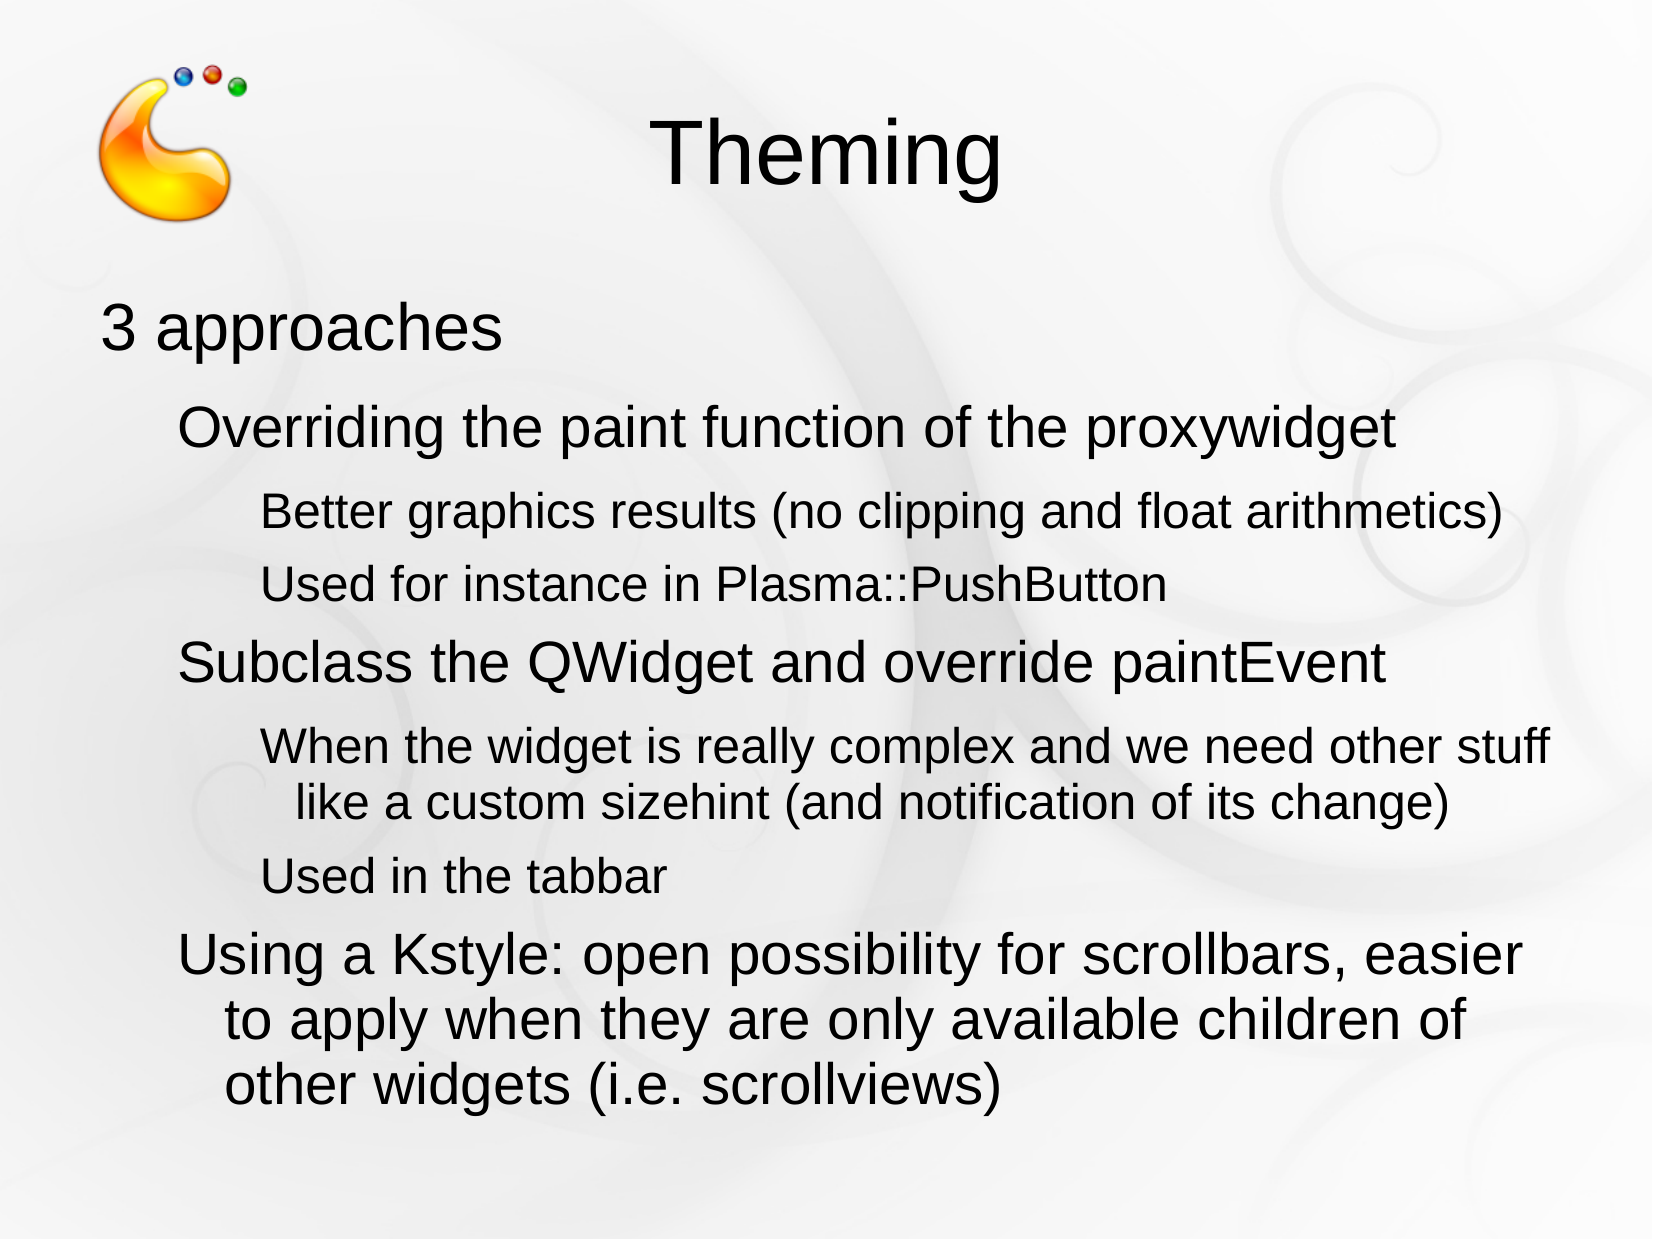

# Theming
3 approaches
Overriding the paint function of the proxywidget
Better graphics results (no clipping and float arithmetics)
Used for instance in Plasma::PushButton
Subclass the QWidget and override paintEvent
When the widget is really complex and we need other stuff like a custom sizehint (and notification of its change)
Used in the tabbar
Using a Kstyle: open possibility for scrollbars, easier to apply when they are only available children of other widgets (i.e. scrollviews)